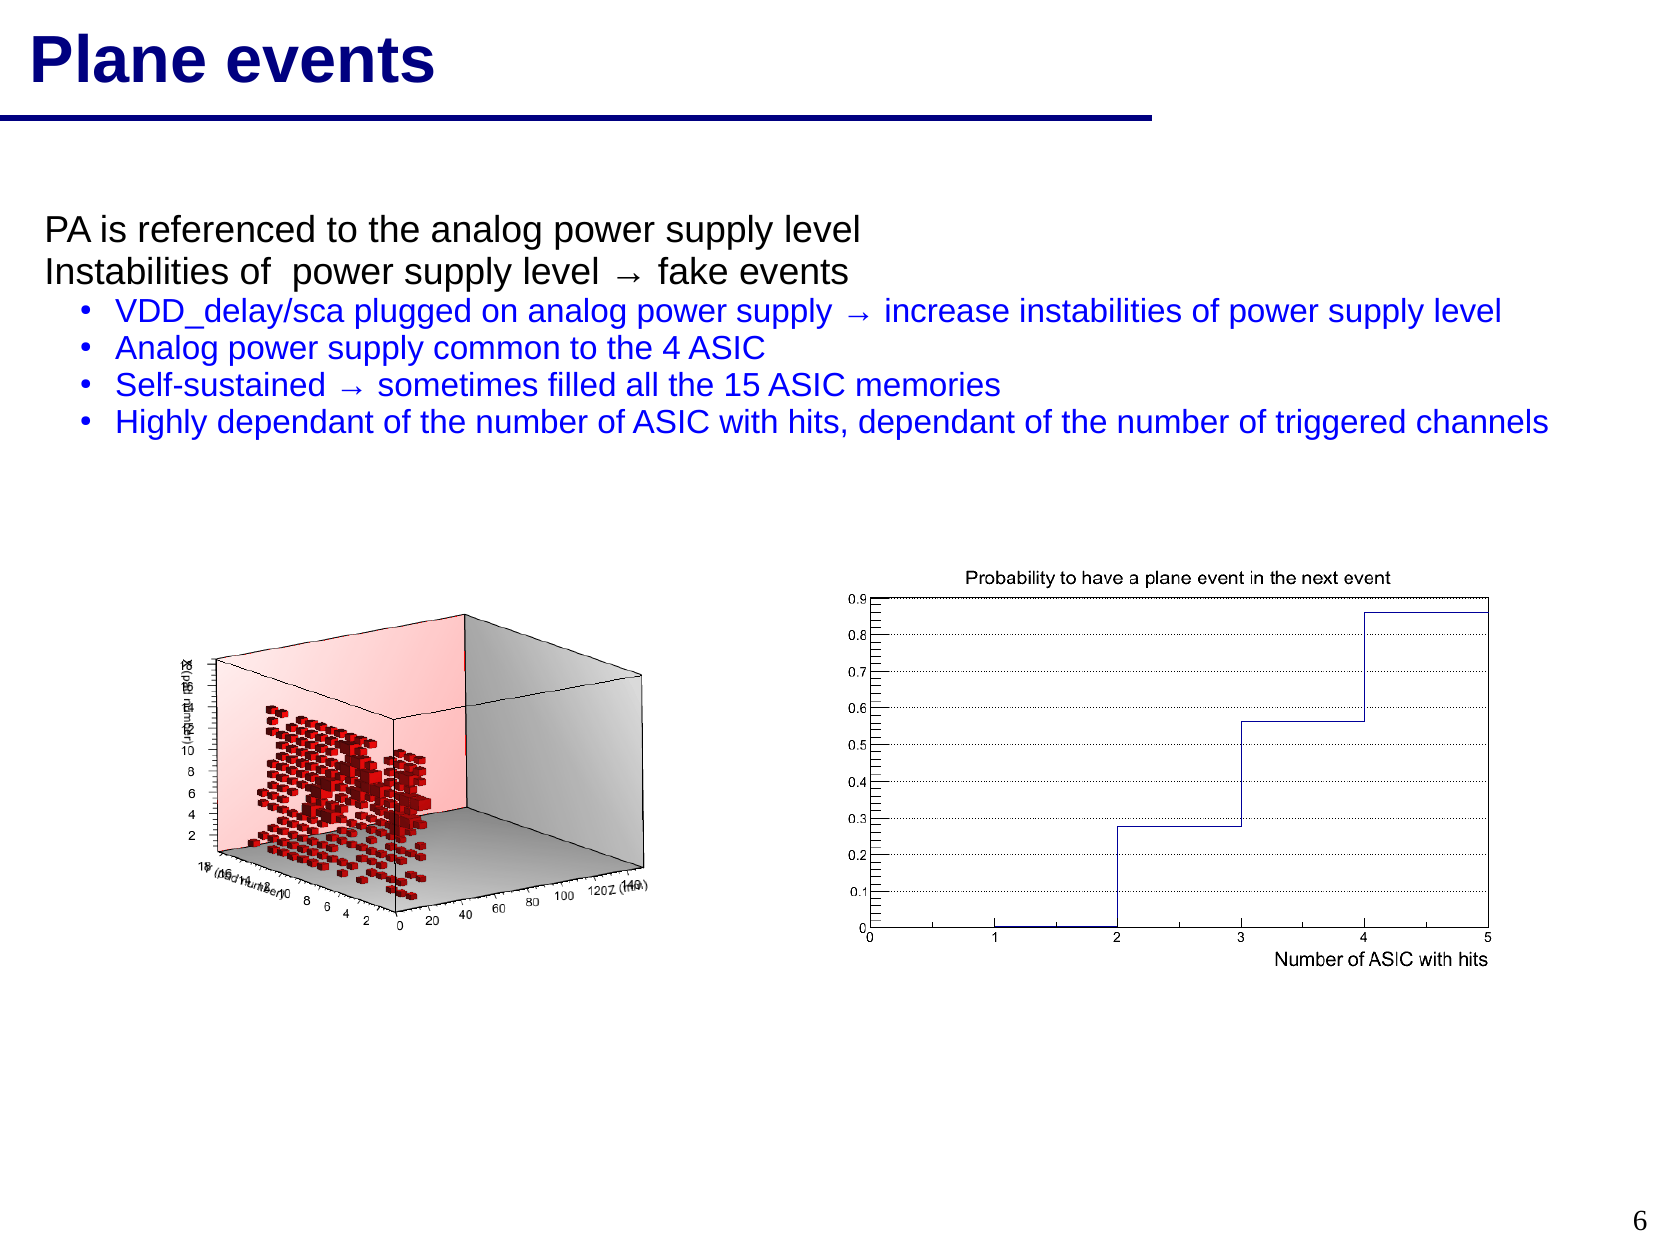

# Plane events
PA is referenced to the analog power supply level
Instabilities of power supply level → fake events
VDD_delay/sca plugged on analog power supply → increase instabilities of power supply level
Analog power supply common to the 4 ASIC
Self-sustained → sometimes filled all the 15 ASIC memories
Highly dependant of the number of ASIC with hits, dependant of the number of triggered channels
6